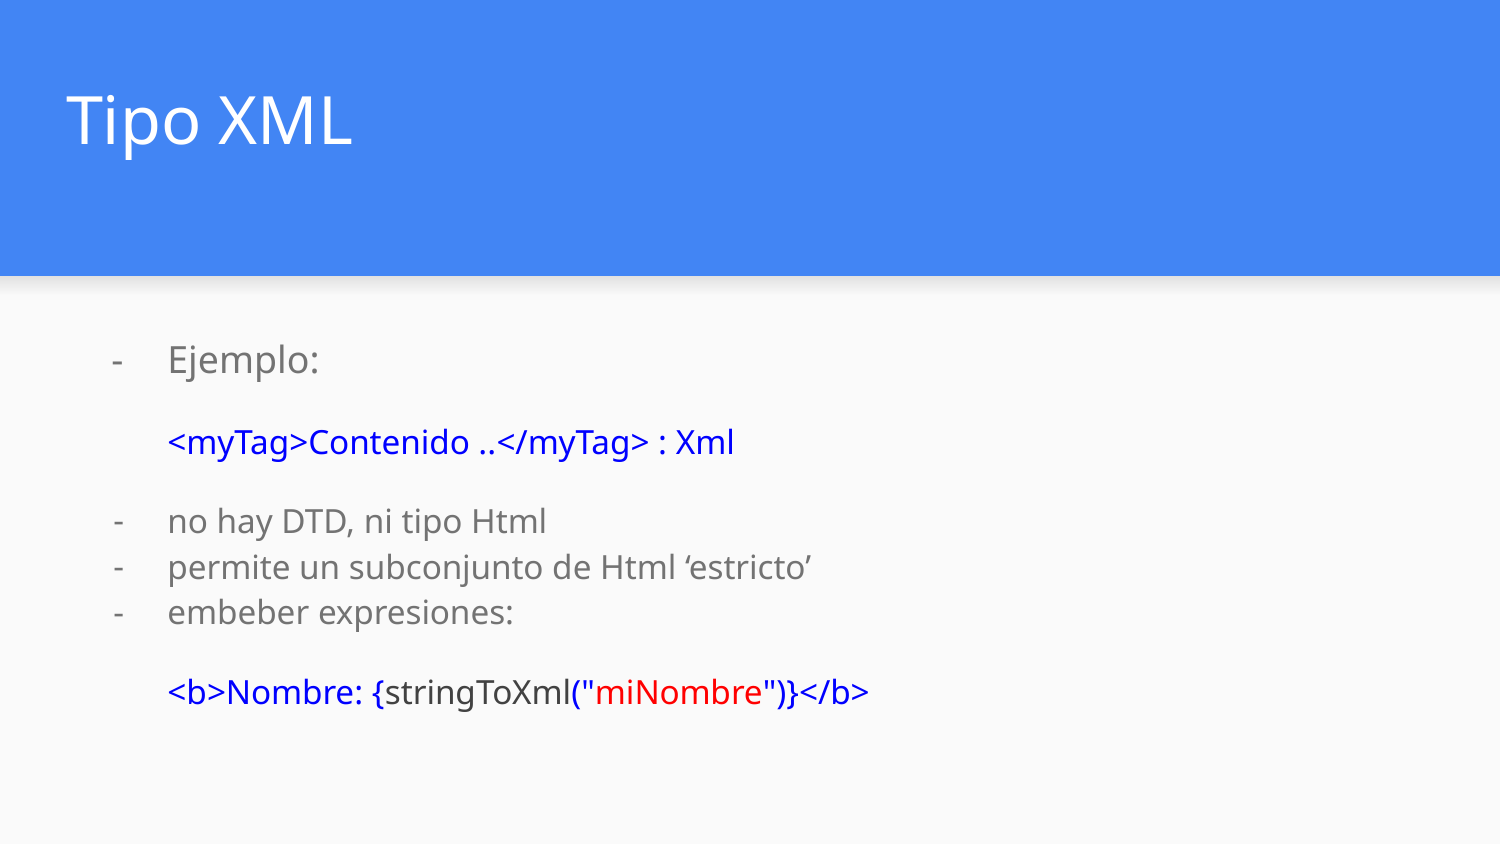

# Tipo XML
Ejemplo:
<myTag>Contenido ..</myTag> : Xml
no hay DTD, ni tipo Html
permite un subconjunto de Html ‘estricto’
embeber expresiones:
<b>Nombre: {stringToXml("miNombre")}</b>